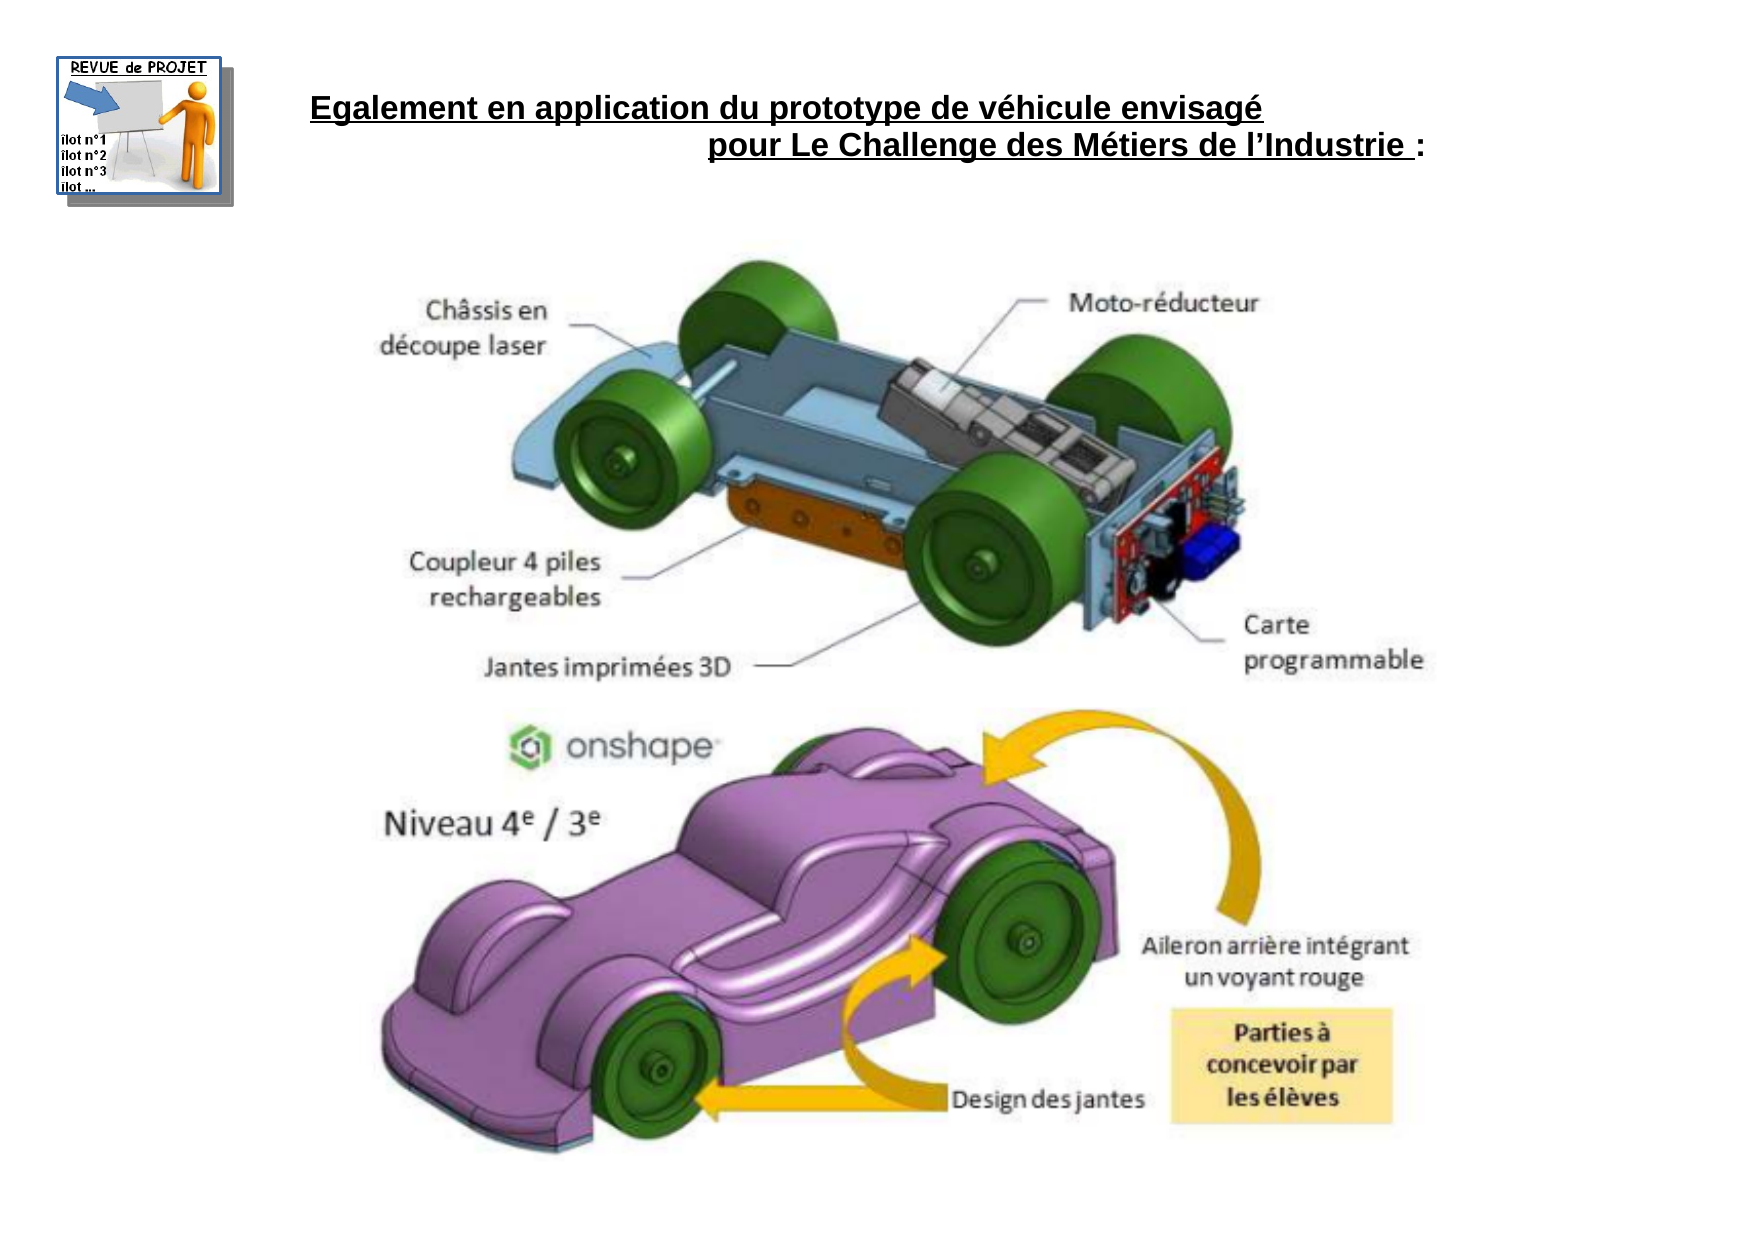

Egalement en application du prototype de véhicule envisagé
 pour Le Challenge des Métiers de l’Industrie :